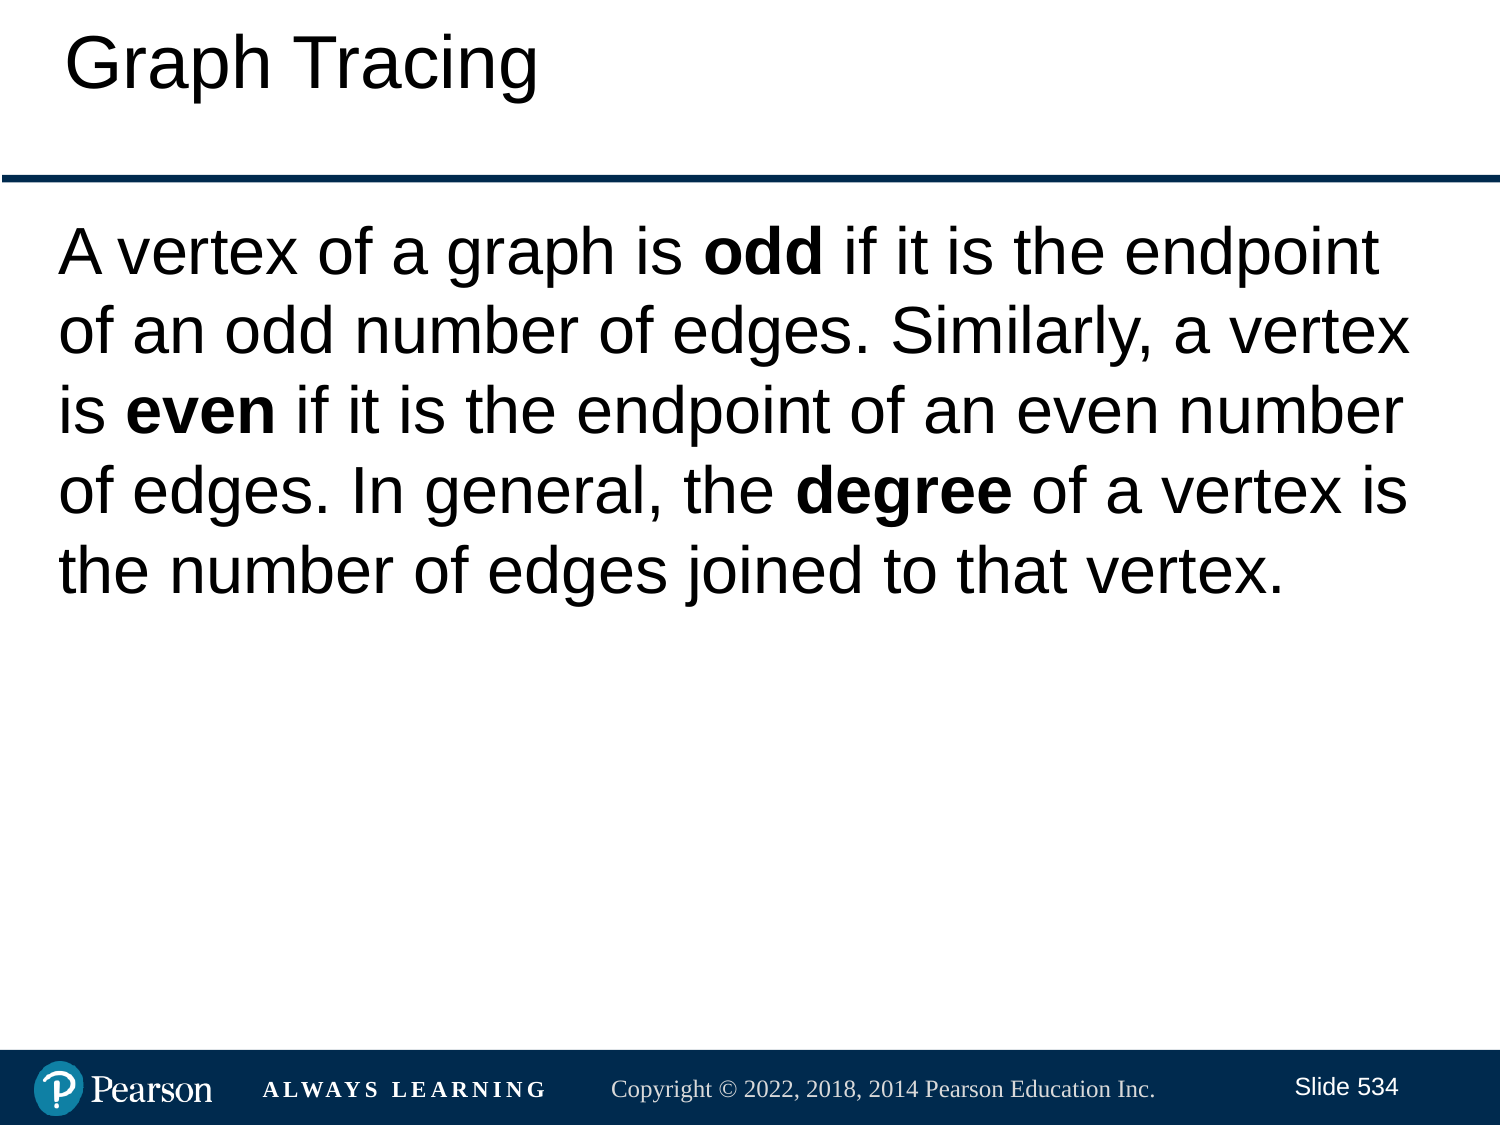

# Graph Tracing
A vertex of a graph is odd if it is the endpoint of an odd number of edges. Similarly, a vertex is even if it is the endpoint of an even number of edges. In general, the degree of a vertex is the number of edges joined to that vertex.